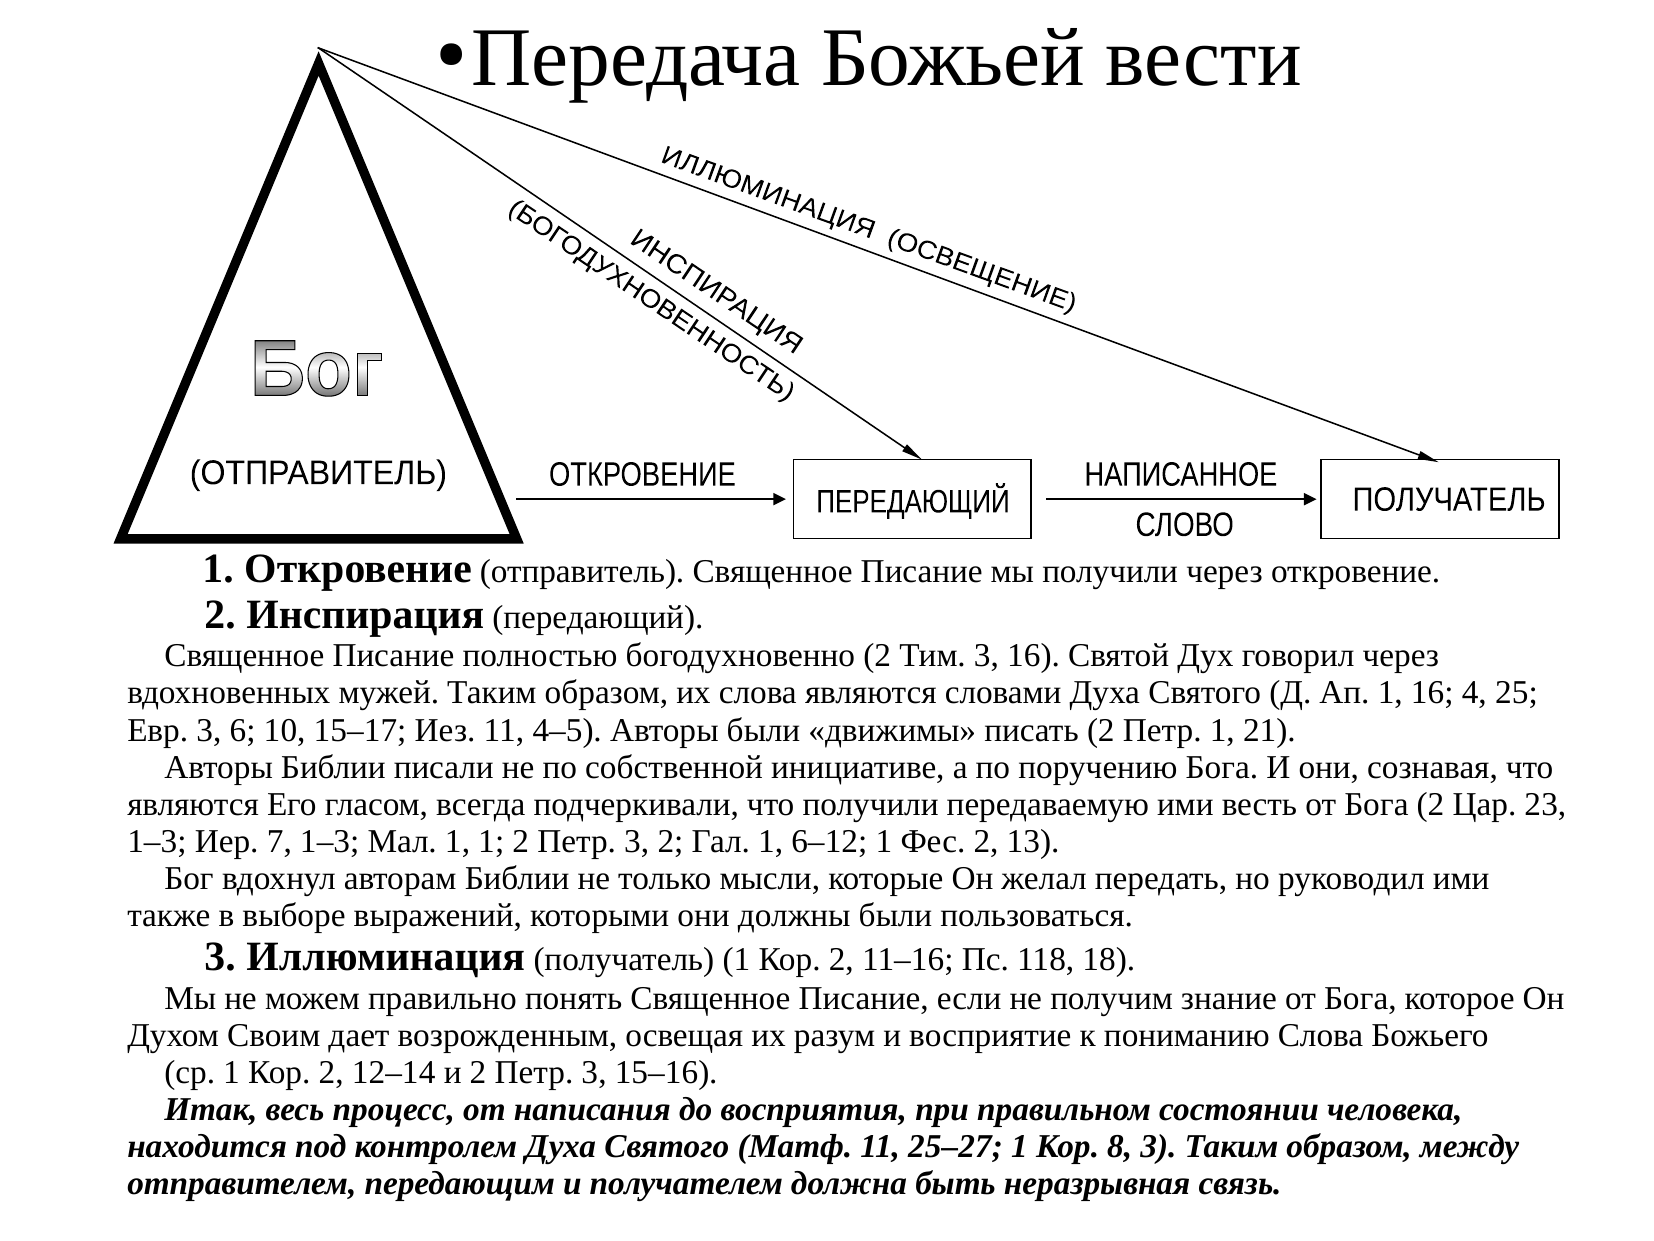

# Передача Божьей вести
	1. Откровение (отправитель). Священное Писание мы получили через откровение.
	2. Инспирация (передающий).
Священное Писание полностью богодухновенно (2 Тим. 3, 16). Святой Дух говорил через вдохновенных мужей. Таким образом, их слова являются словами Духа Святого (Д. Ап. 1, 16; 4, 25; Евр. 3, 6; 10, 15–17; Иез. 11, 4–5). Авторы были «движимы» писать (2 Петр. 1, 21).
Авторы Библии писали не по собственной инициативе, а по поручению Бога. И они, сознавая, что являются Его гласом, всегда подчеркивали, что получили передаваемую ими весть от Бога (2 Цар. 23, 1–3; Иер. 7, 1–3; Мал. 1, 1; 2 Петр. 3, 2; Гал. 1, 6–12; 1 Фес. 2, 13).
Бог вдохнул авторам Библии не только мысли, которые Он желал передать, но руководил ими также в выборе выражений, которыми они должны были пользоваться.
	3. Иллюминация (получатель) (1 Кор. 2, 11–16; Пс. 118, 18).
Мы не можем правильно понять Священное Писание, если не получим знание от Бога, которое Он Духом Своим дает возрожденным, освещая их разум и восприятие к пониманию Слова Божьего
(ср. 1 Кор. 2, 12–14 и 2 Петр. 3, 15–16).
Итак, весь процесс, от написания до восприятия, при правильном состоянии человека, находится под контролем Духа Святого (Матф. 11, 25–27; 1 Кор. 8, 3). Таким образом, между отправителем, передающим и получателем должна быть неразрывная связь.
ИЛЛЮМИНАЦИЯ (ОСВЕЩЕНИЕ)
ИНСПИРАЦИЯ
(БОГОДУХНОВЕННОСТЬ)
Бог
(ОТПРАВИТЕЛЬ)
ОТКРОВЕНИЕ
НАПИСАННОЕ
ПЕРЕДАЮЩИЙ
ПОЛУЧАТЕЛЬ
СЛОВО